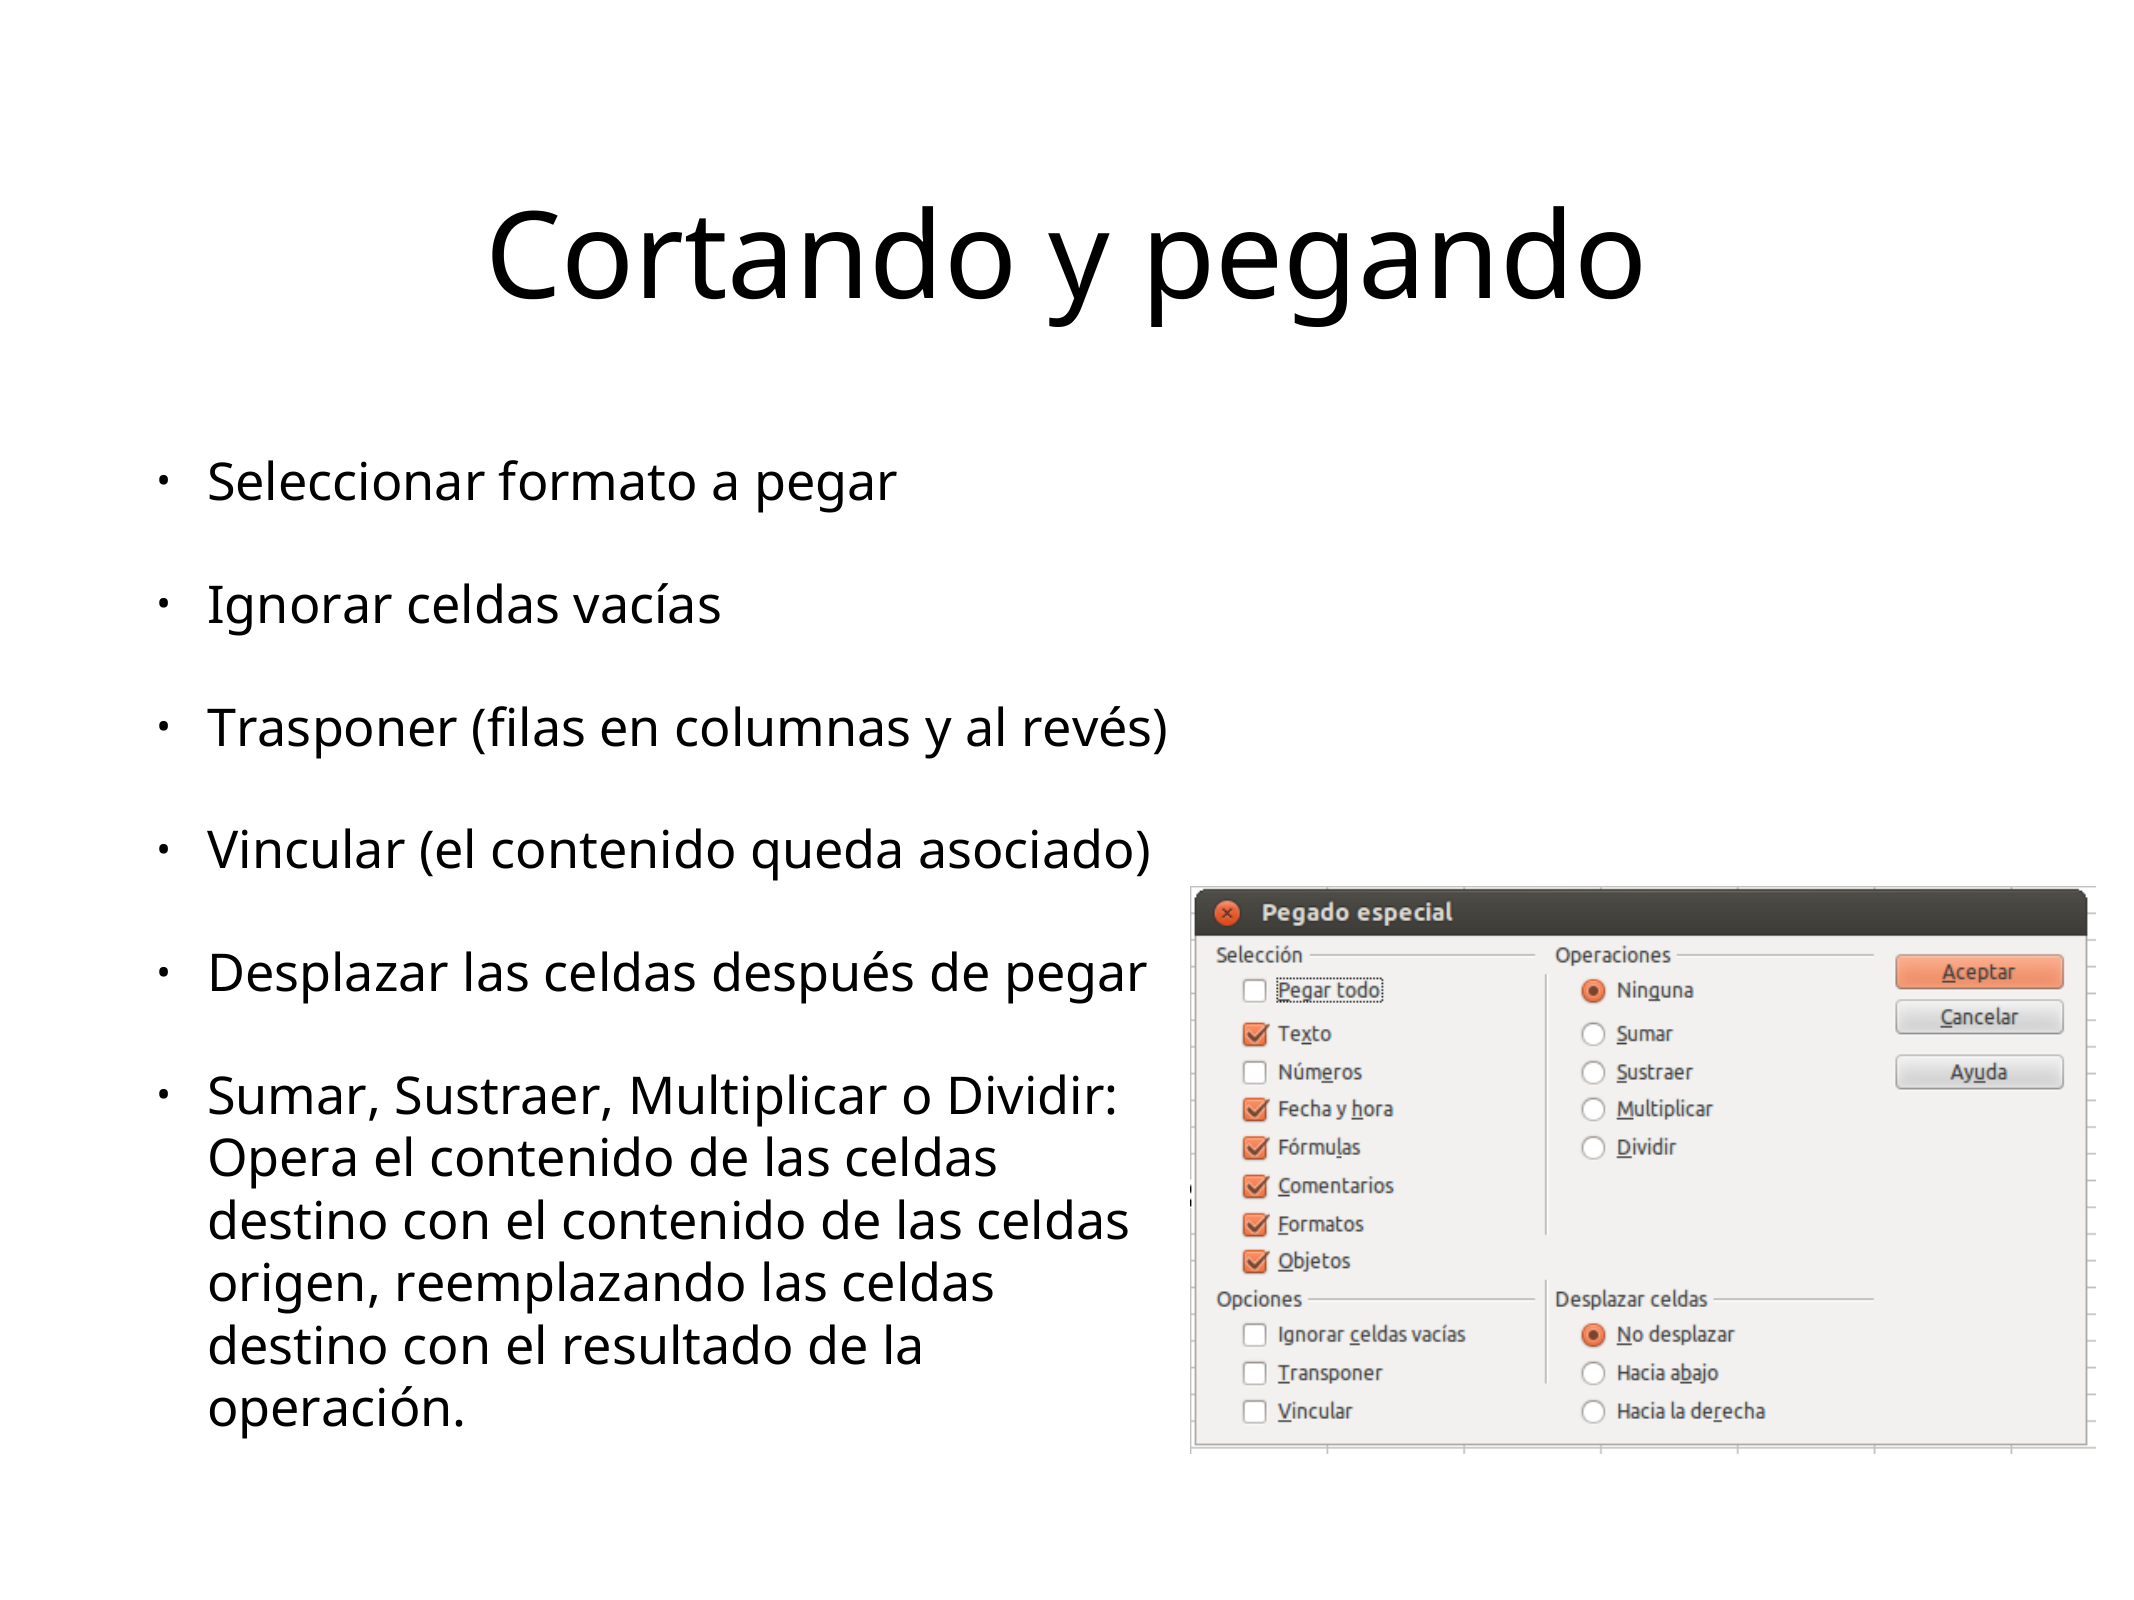

# Cortando y pegando
Seleccionar formato a pegar
Ignorar celdas vacías
Trasponer (filas en columnas y al revés)
Vincular (el contenido queda asociado)
Desplazar las celdas después de pegar
Sumar, Sustraer, Multiplicar o Dividir: Opera el contenido de las celdas destino con el contenido de las celdas origen, reemplazando las celdas destino con el resultado de la operación.